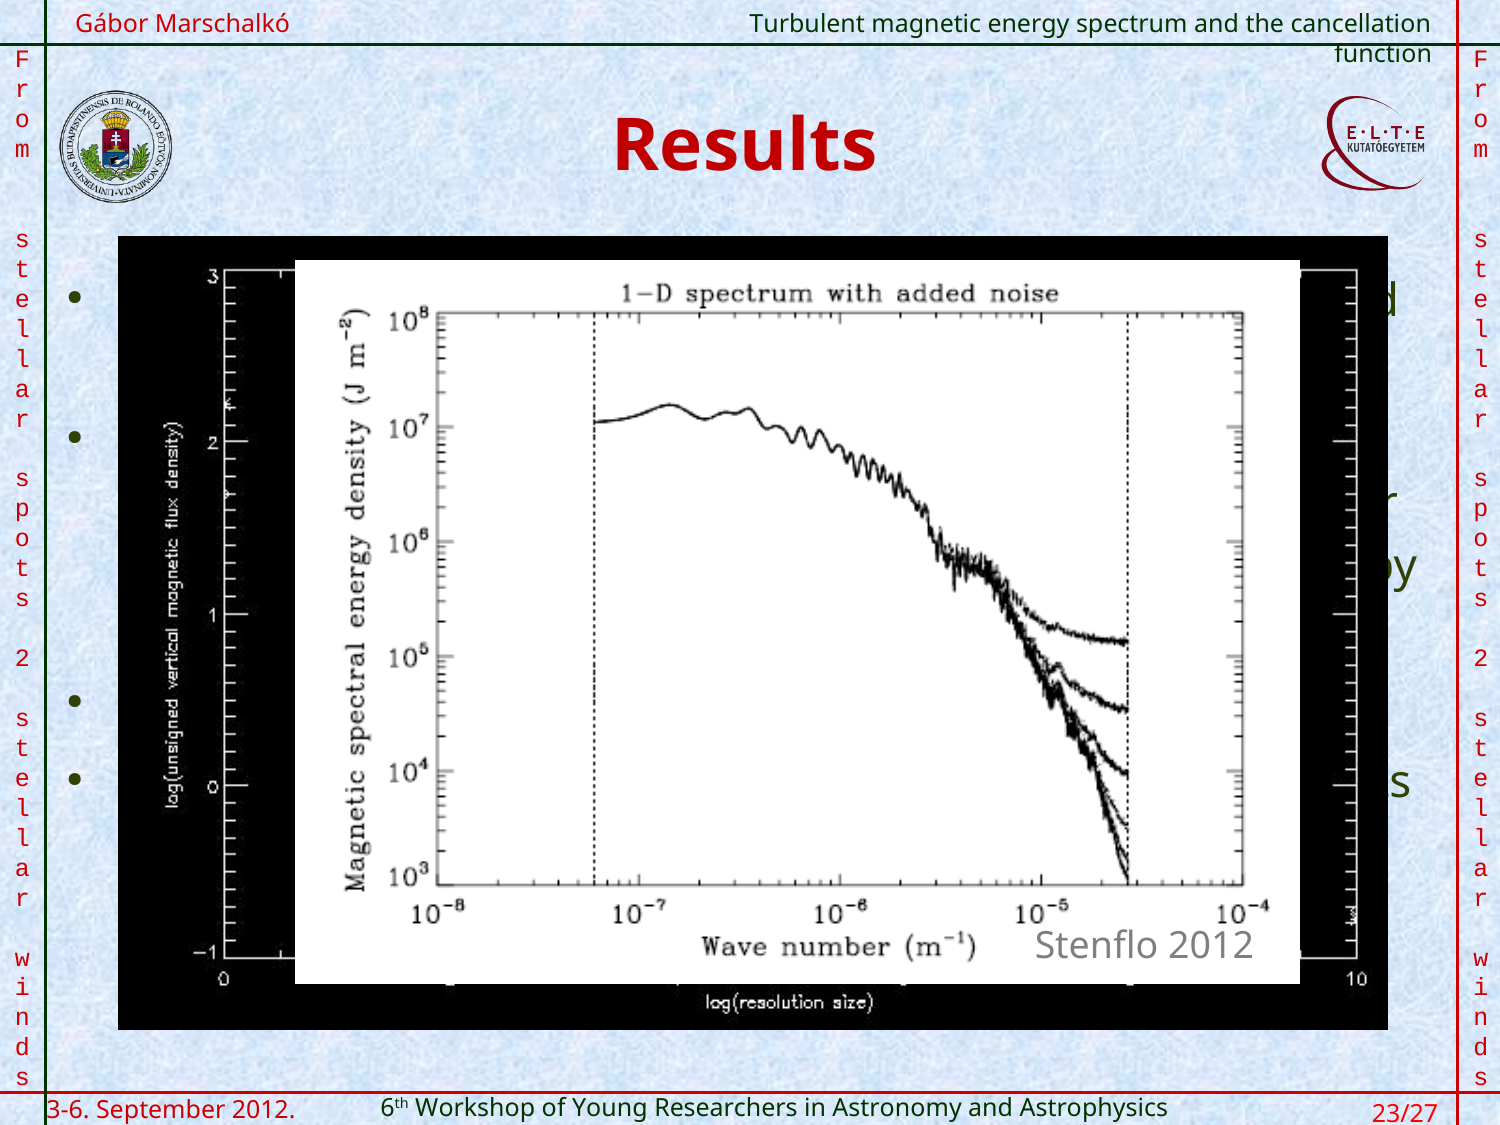

Results
# on the plots we will use the resolution element size instead of the wave number (thus α has opposite sign)
the analitically derived relation is a reasonably good approximation for spectral exponents α > -1 while for lower values of α the cancellation function is not well described by a power law.
the results are similar in the two dimensional case too.
As for the role of the random noise we found similar effects like Stenflo, in the higher wave number (lower resolution size) regime the spectrum is less steeper with noise
Stenflo 2012